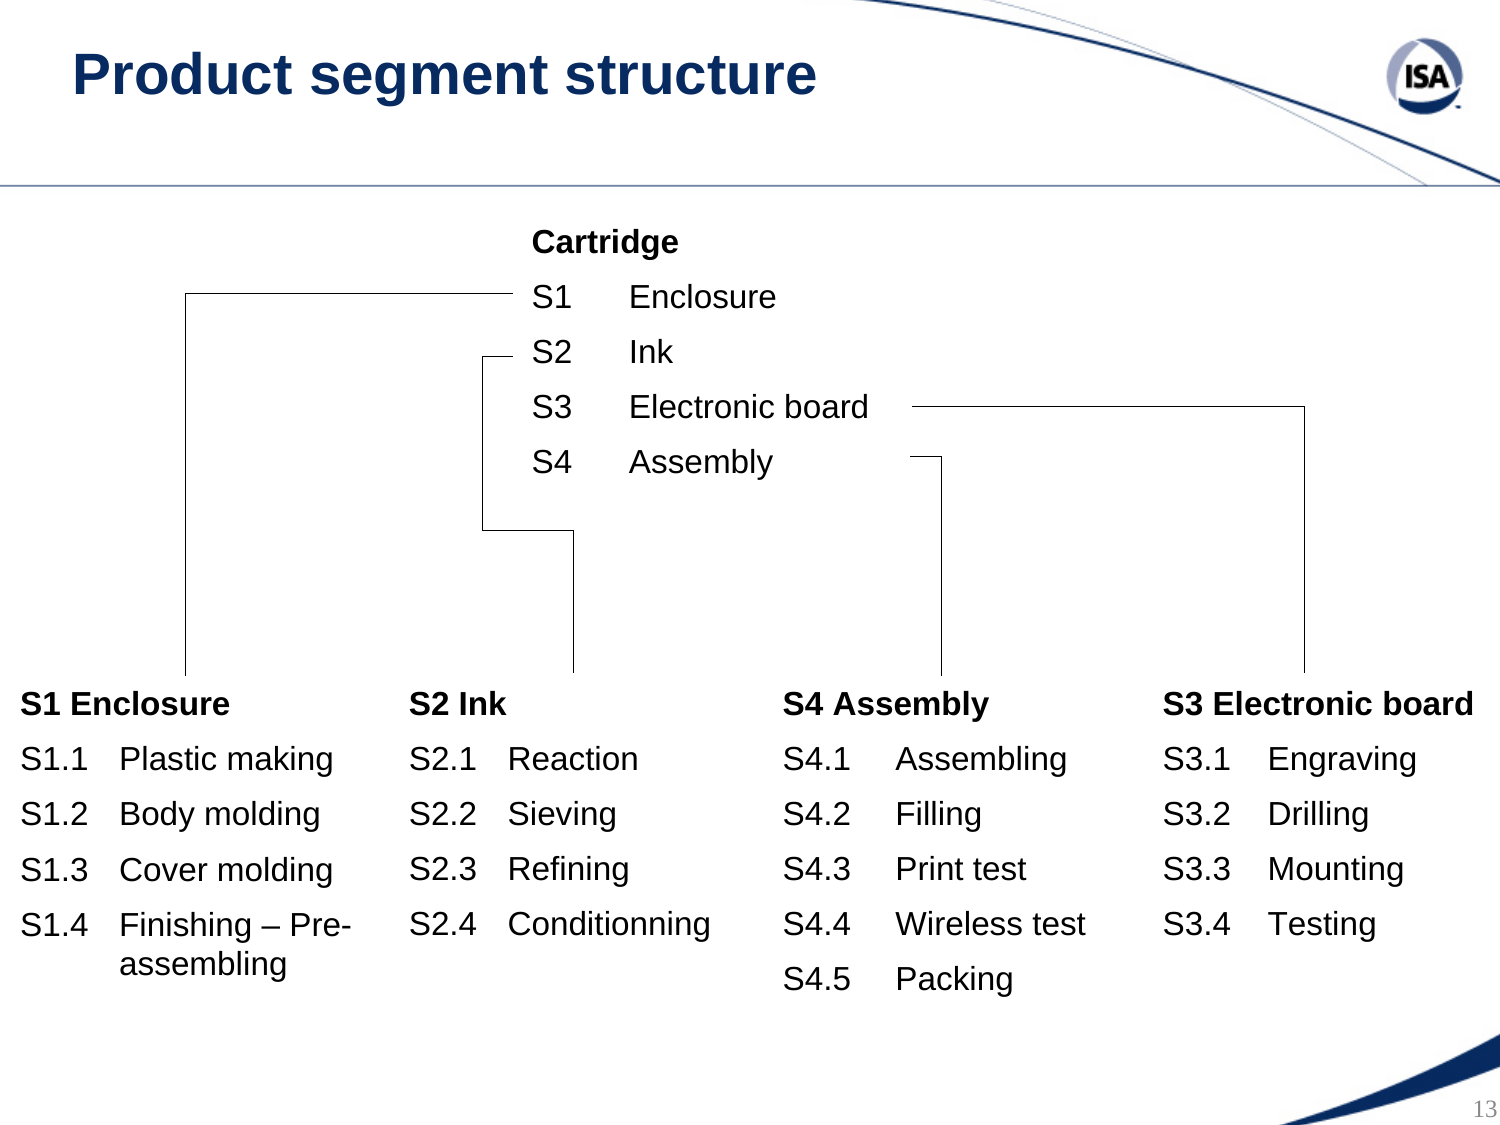

# Product segment structure
| Cartridge | |
| --- | --- |
| S1 | Enclosure |
| S2 | Ink |
| S3 | Electronic board |
| S4 | Assembly |
| S1 Enclosure | |
| --- | --- |
| S1.1 | Plastic making |
| S1.2 | Body molding |
| S1.3 | Cover molding |
| S1.4 | Finishing – Pre-assembling |
| S2 Ink | |
| --- | --- |
| S2.1 | Reaction |
| S2.2 | Sieving |
| S2.3 | Refining |
| S2.4 | Conditionning |
| S4 Assembly | |
| --- | --- |
| S4.1 | Assembling |
| S4.2 | Filling |
| S4.3 | Print test |
| S4.4 | Wireless test |
| S4.5 | Packing |
| S3 Electronic board | |
| --- | --- |
| S3.1 | Engraving |
| S3.2 | Drilling |
| S3.3 | Mounting |
| S3.4 | Testing |